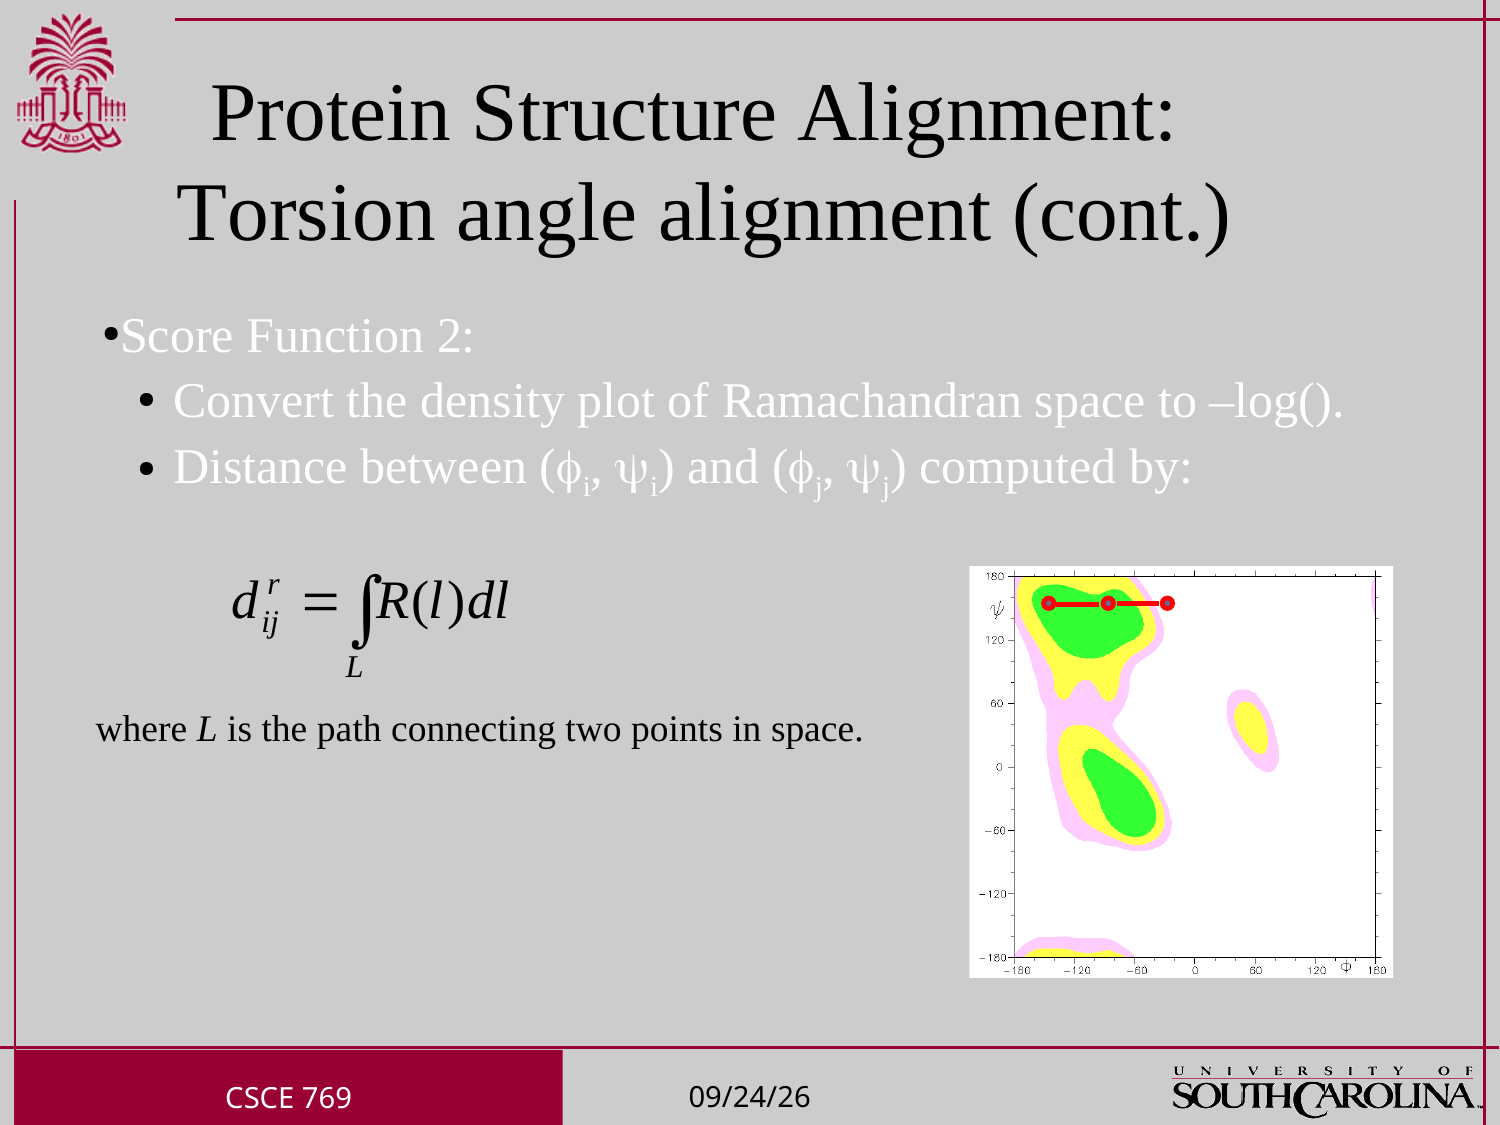

# Protein Structure Alignment: Torsion angle alignment (cont.)
Score Function 2:
Convert the density plot of Ramachandran space to –log().
Distance between (i, i) and (j, j) computed by:
where L is the path connecting two points in space.